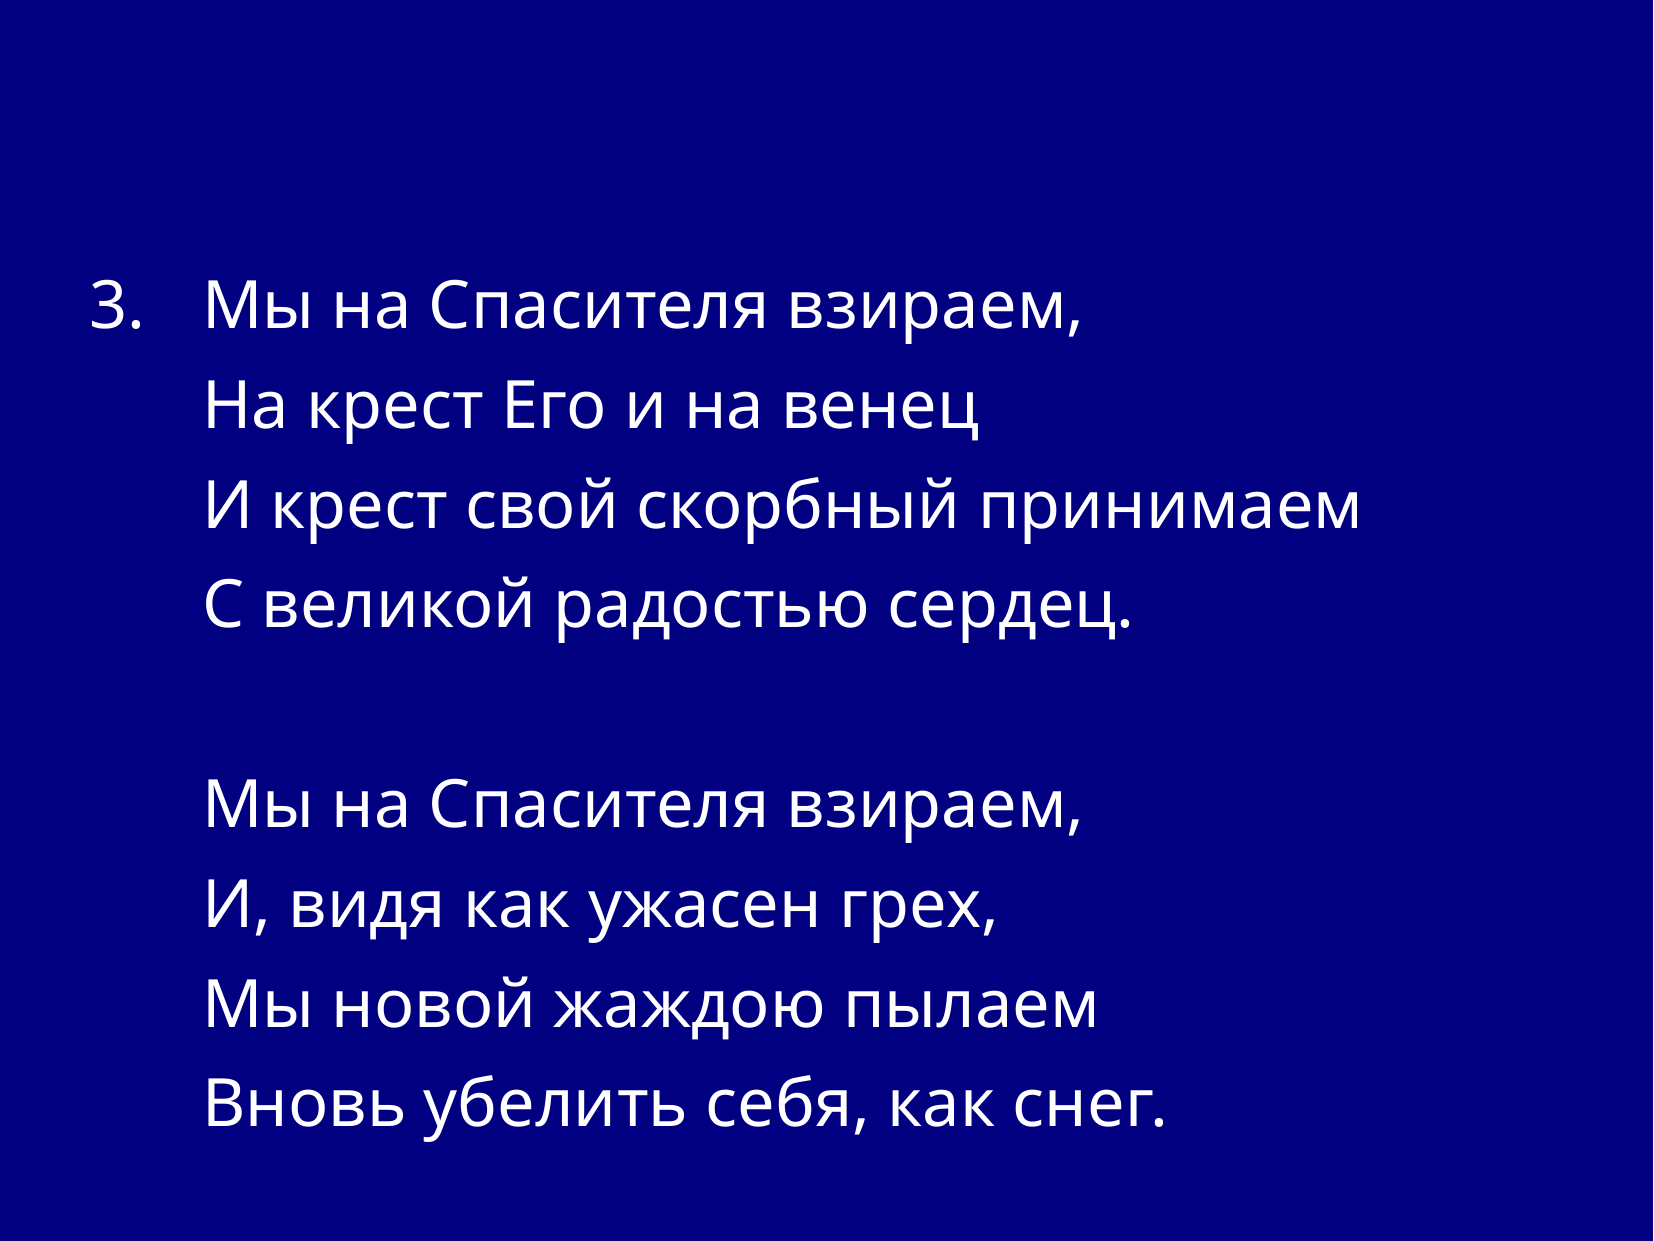

3.	Мы на Спасителя взираем,
	На крест Его и на венец
	И крест свой скорбный принимаем
	С великой радостью сердец.
	Мы на Спасителя взираем,
	И, видя как ужасен грех,
	Мы новой жаждою пылаем
	Вновь убелить себя, как снег.